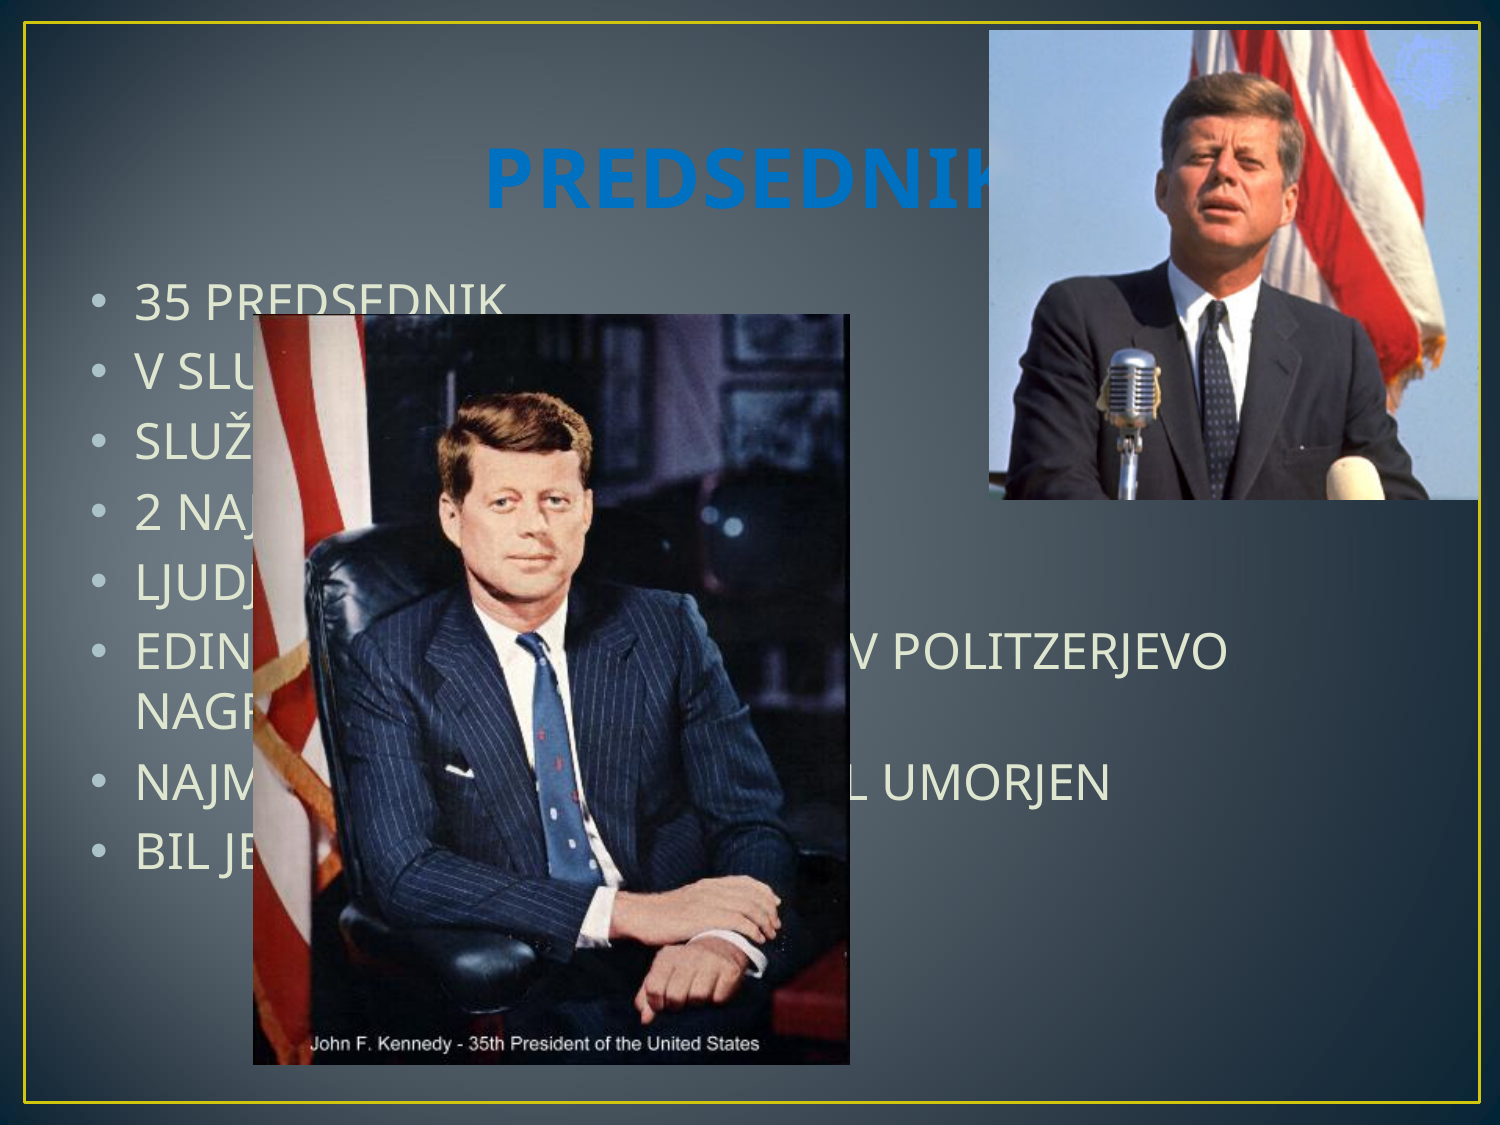

# PREDSEDNIK
35 PREDSEDNIK
V SLUŽBI UMORJEN
SLUŽIL 2 LETI
2 NAJMLAJŠI V ZGODOVINI
LJUDJE SO GA OBOŽEVALI
EDINI PREDSEDNIK KI JE PREJEV POLITZERJEVO NAGRADO
NAJMLAJŠI PRESEDNIK KI JE BIL UMORJEN
BIL JE KATOLIŠKI VERNIK